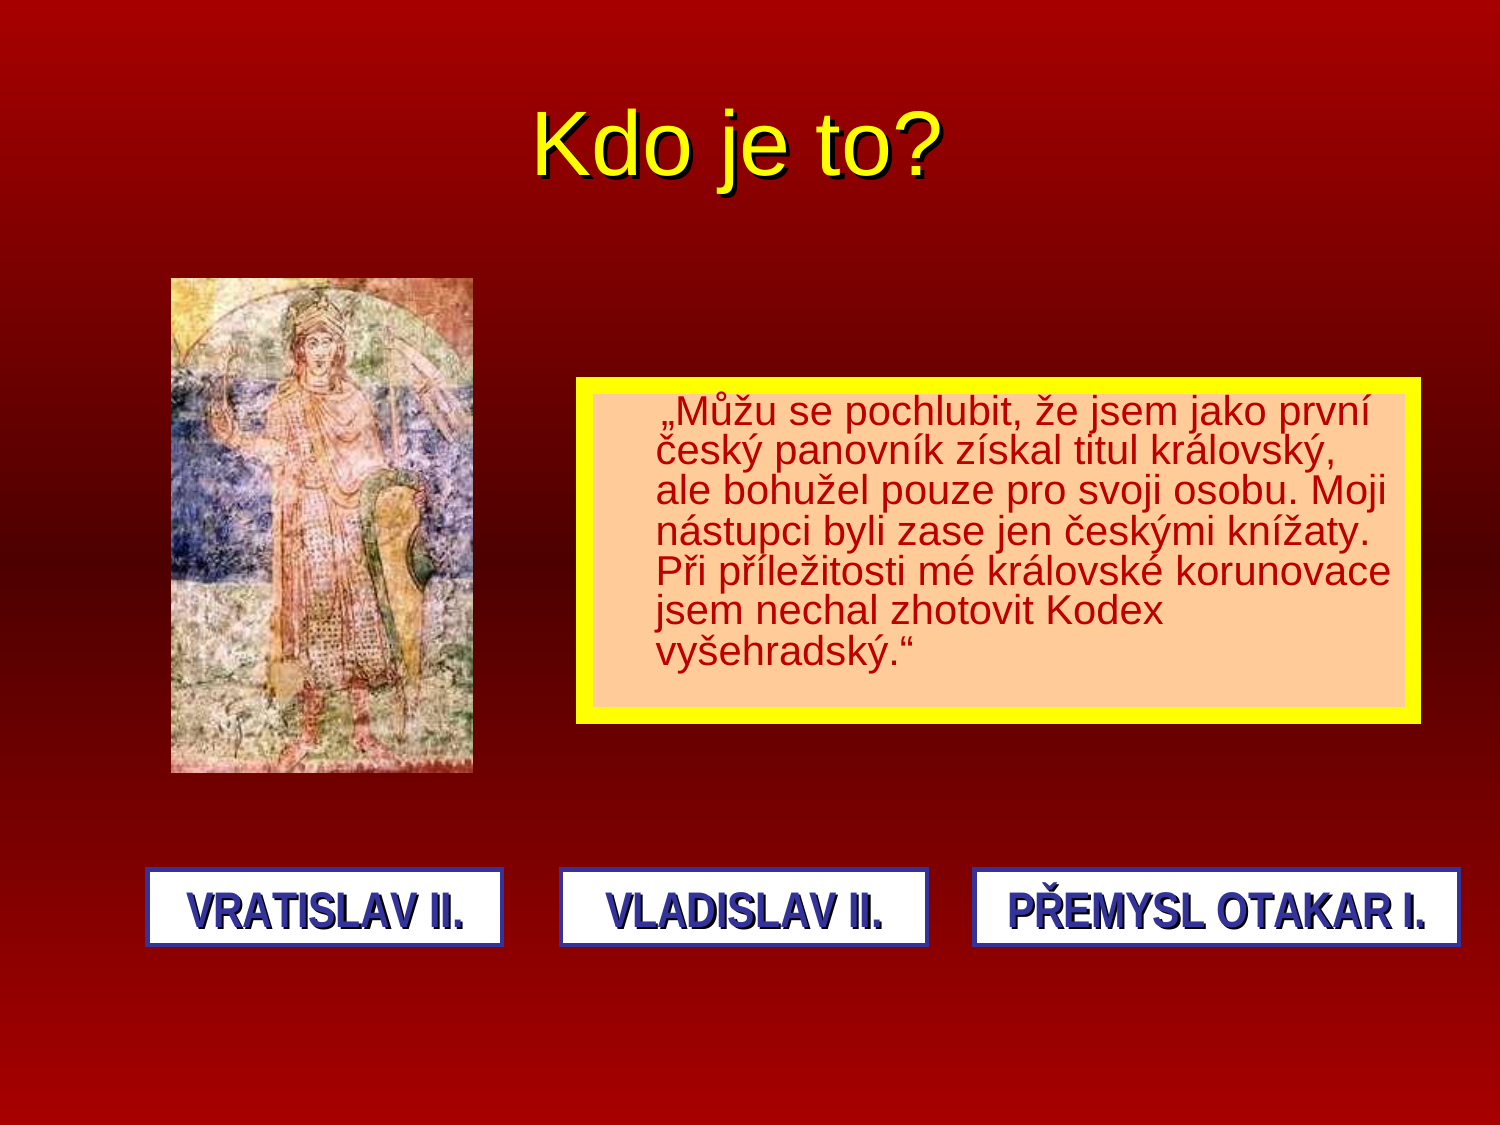

# Kdo je to?
	 „Můžu se pochlubit, že jsem jako první český panovník získal titul královský, ale bohužel pouze pro svoji osobu. Moji nástupci byli zase jen českými knížaty. Při příležitosti mé královské korunovace jsem nechal zhotovit Kodex vyšehradský.“
VRATISLAV II.
VLADISLAV II.
PŘEMYSL OTAKAR I.